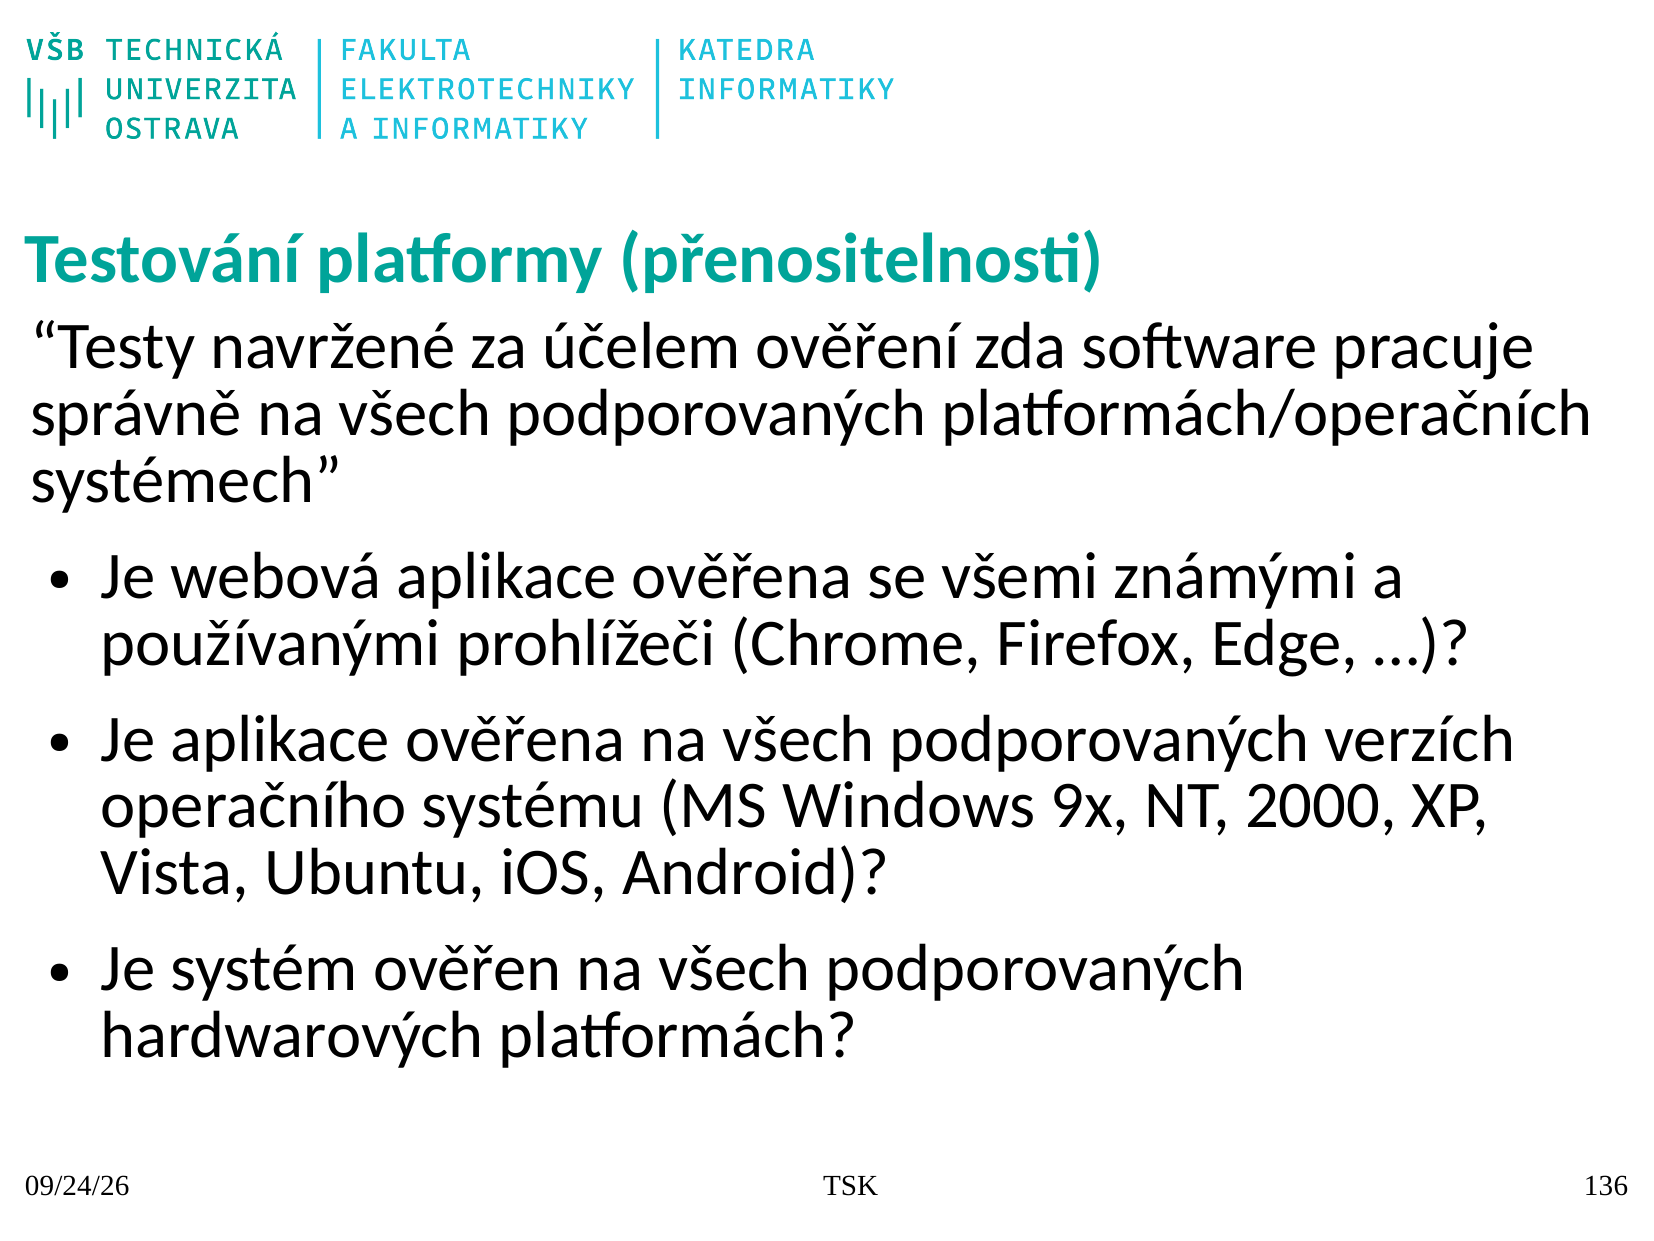

# Testování platformy (přenositelnosti)
“Testy navržené za účelem ověření zda software pracuje správně na všech podporovaných platformách/operačních systémech”
Je webová aplikace ověřena se všemi známými a používanými prohlížeči (Chrome, Firefox, Edge, …)?
Je aplikace ověřena na všech podporovaných verzích operačního systému (MS Windows 9x, NT, 2000, XP, Vista, Ubuntu, iOS, Android)?
Je systém ověřen na všech podporovaných hardwarových platformách?
TSK
136